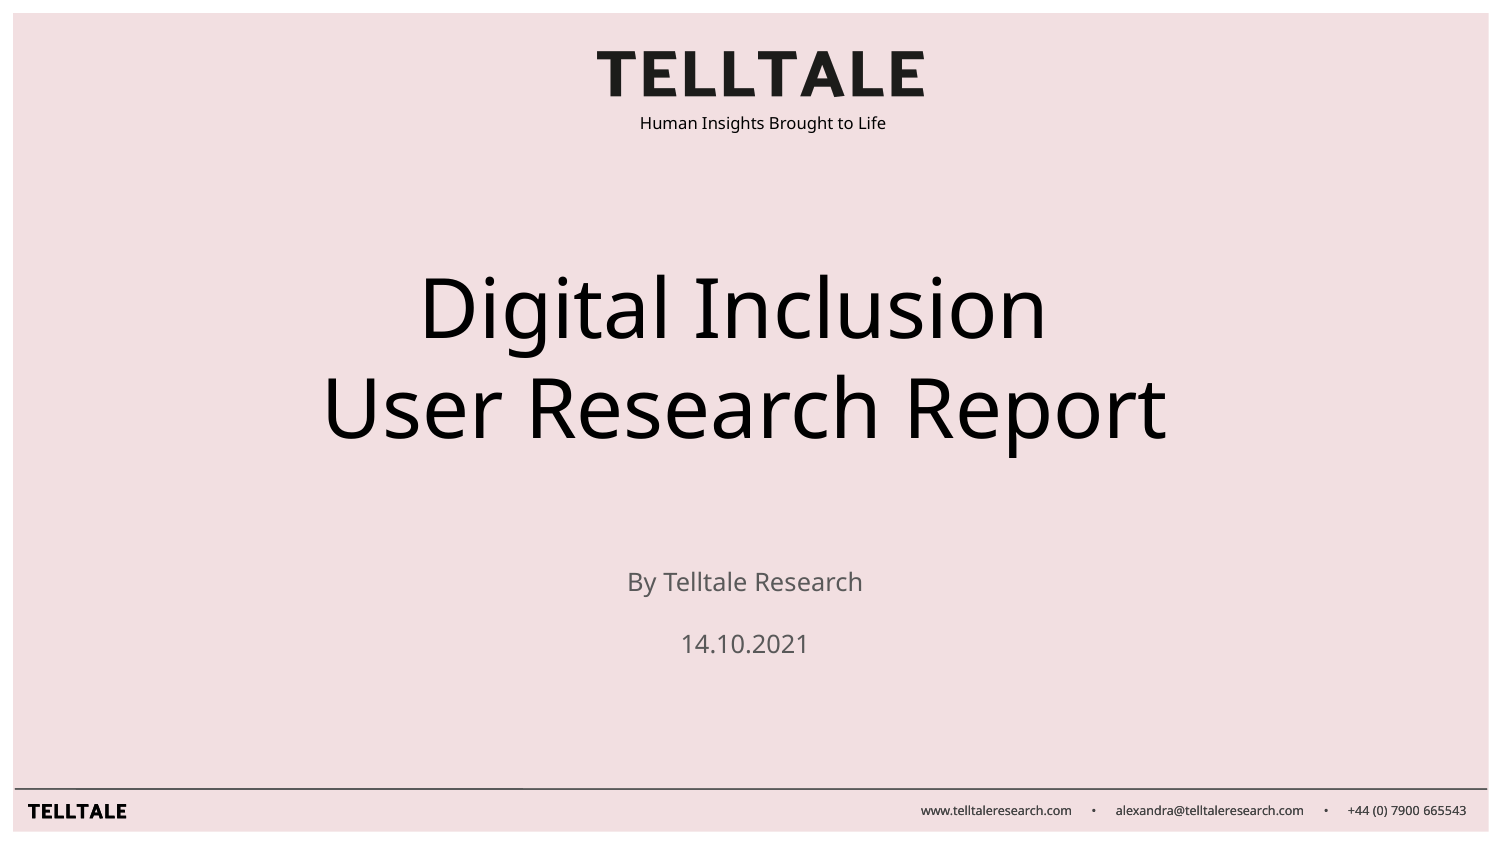

Human Insights Brought to Life
# Digital Inclusion User Research Report
By Telltale Research
14.10.2021
www.telltaleresearch.com • alexandra@telltaleresearch.com • +44 (0) 7900 665543